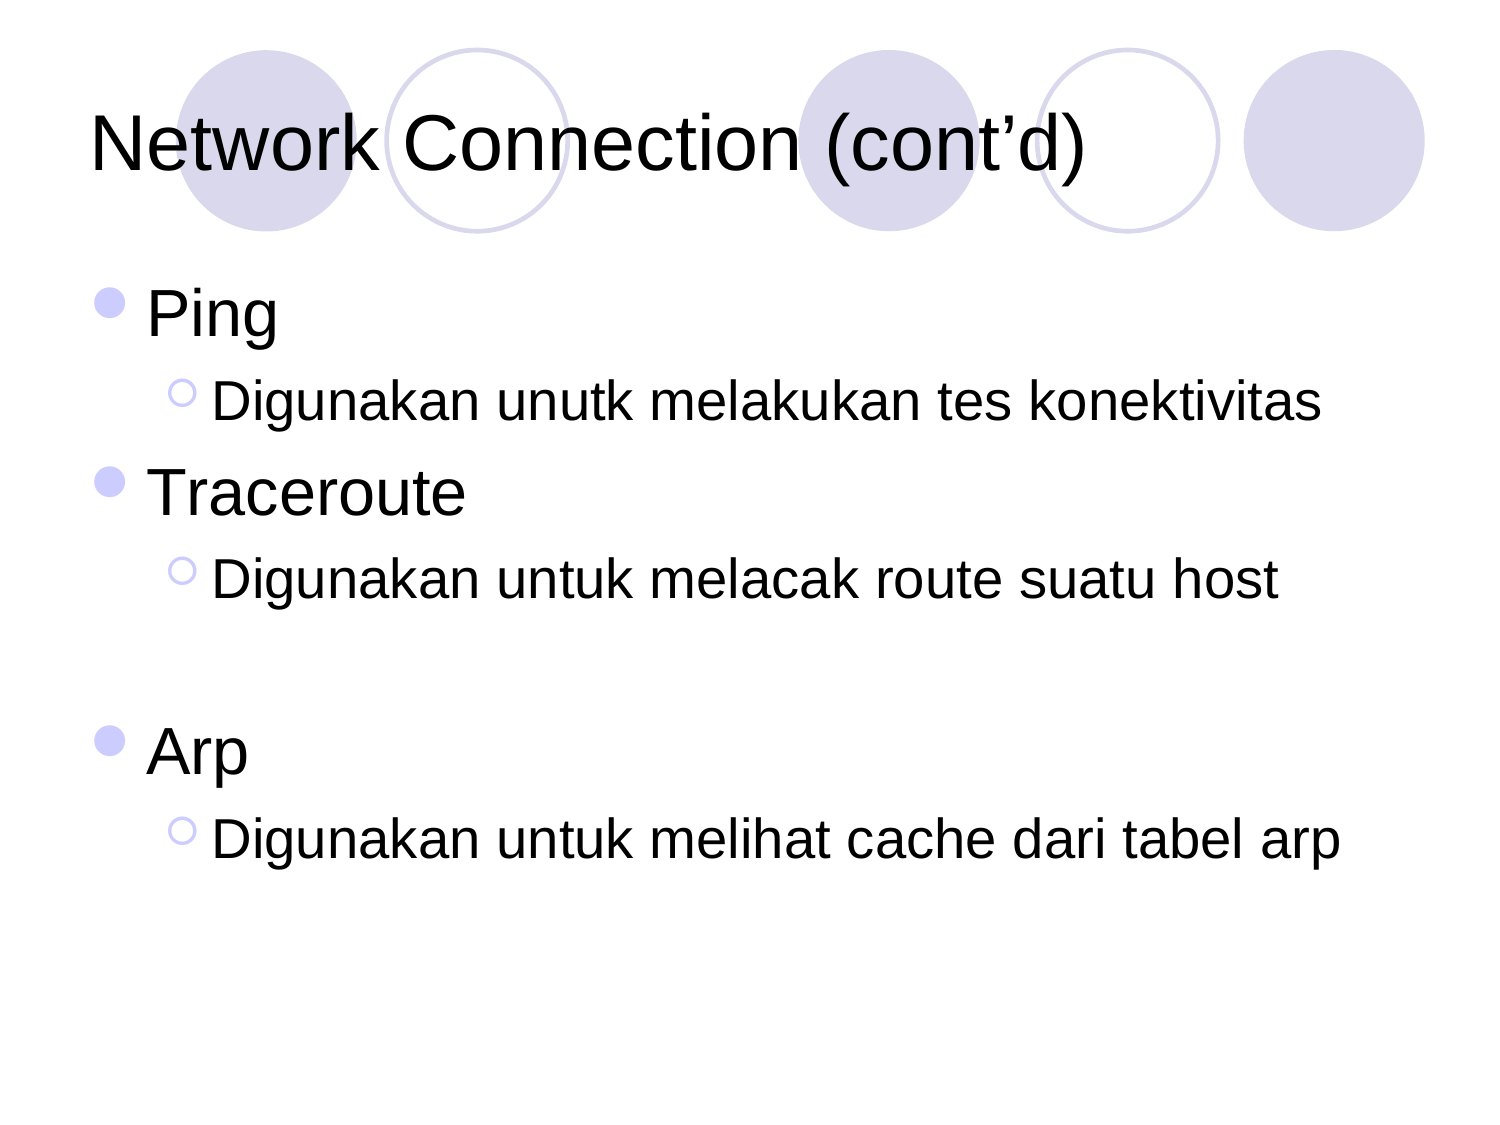

# Network Connection (cont’d)
Ping
Digunakan unutk melakukan tes konektivitas
Traceroute
Digunakan untuk melacak route suatu host
Arp
Digunakan untuk melihat cache dari tabel arp